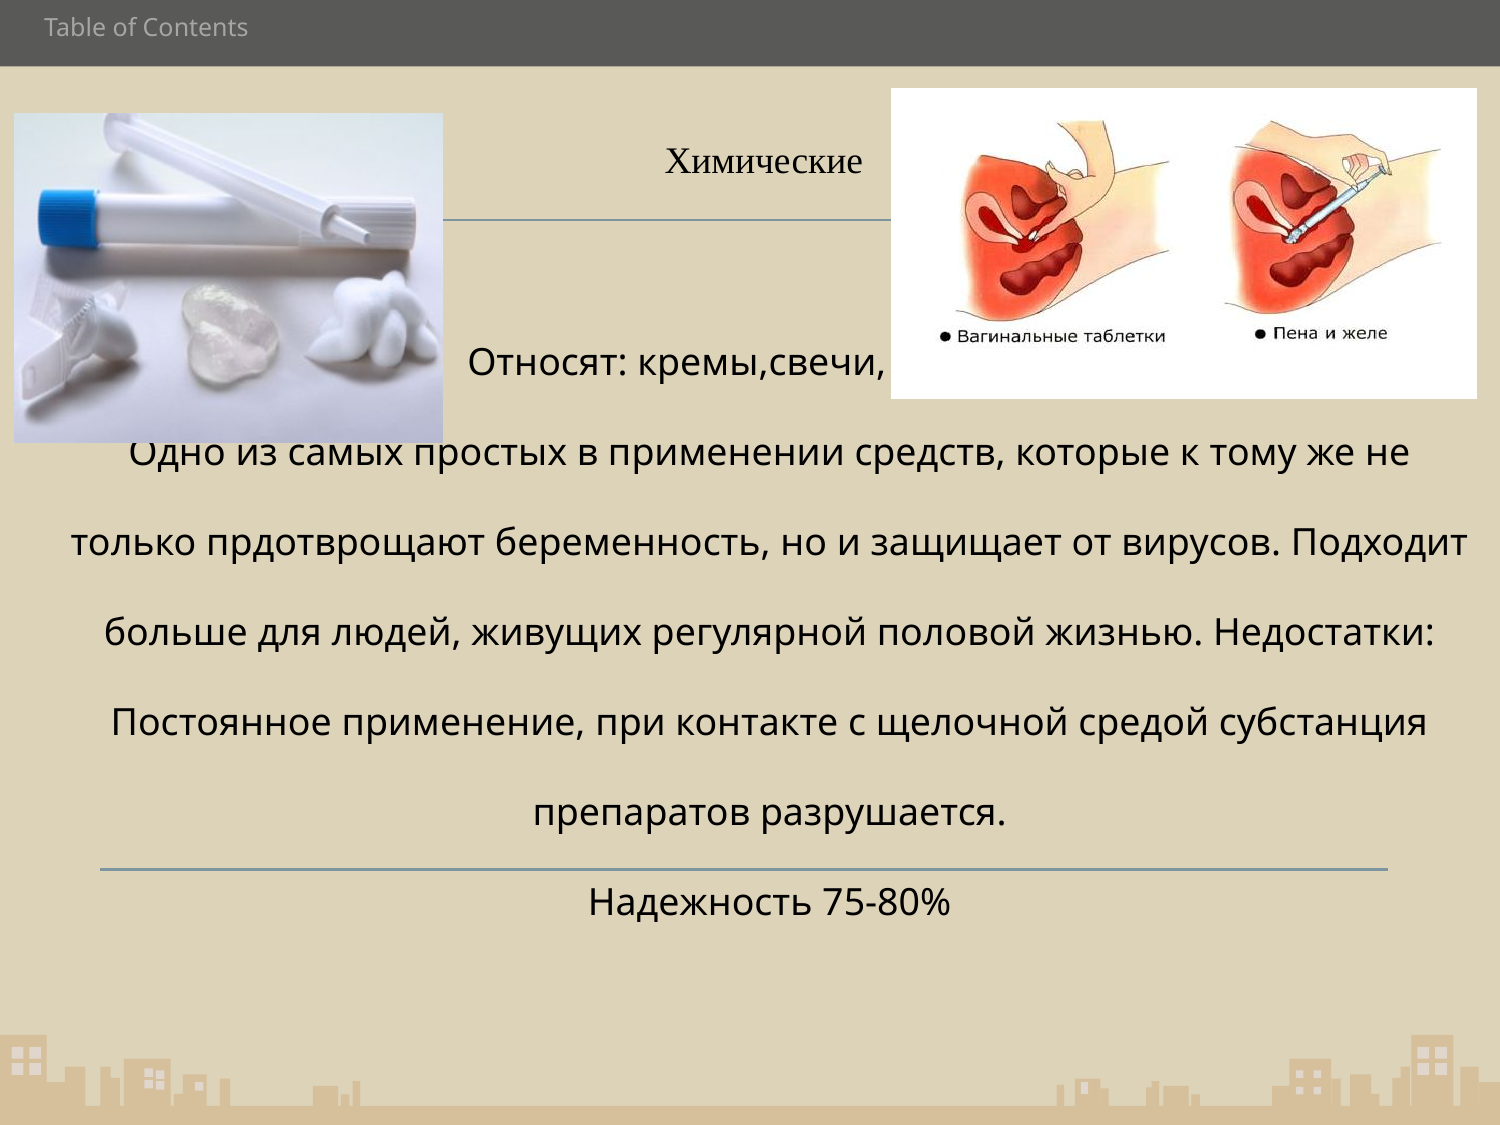

# Table of Contents
 Химические
Относят: кремы,свечи, тампоны.
Одно из самых простых в применении средств, которые к тому же не только прдотврощают беременность, но и защищает от вирусов. Подходит больше для людей, живущих регулярной половой жизнью. Недостатки: Постоянное применение, при контакте с щелочной средой субстанция препаратов разрушается.
Надежность 75-80%